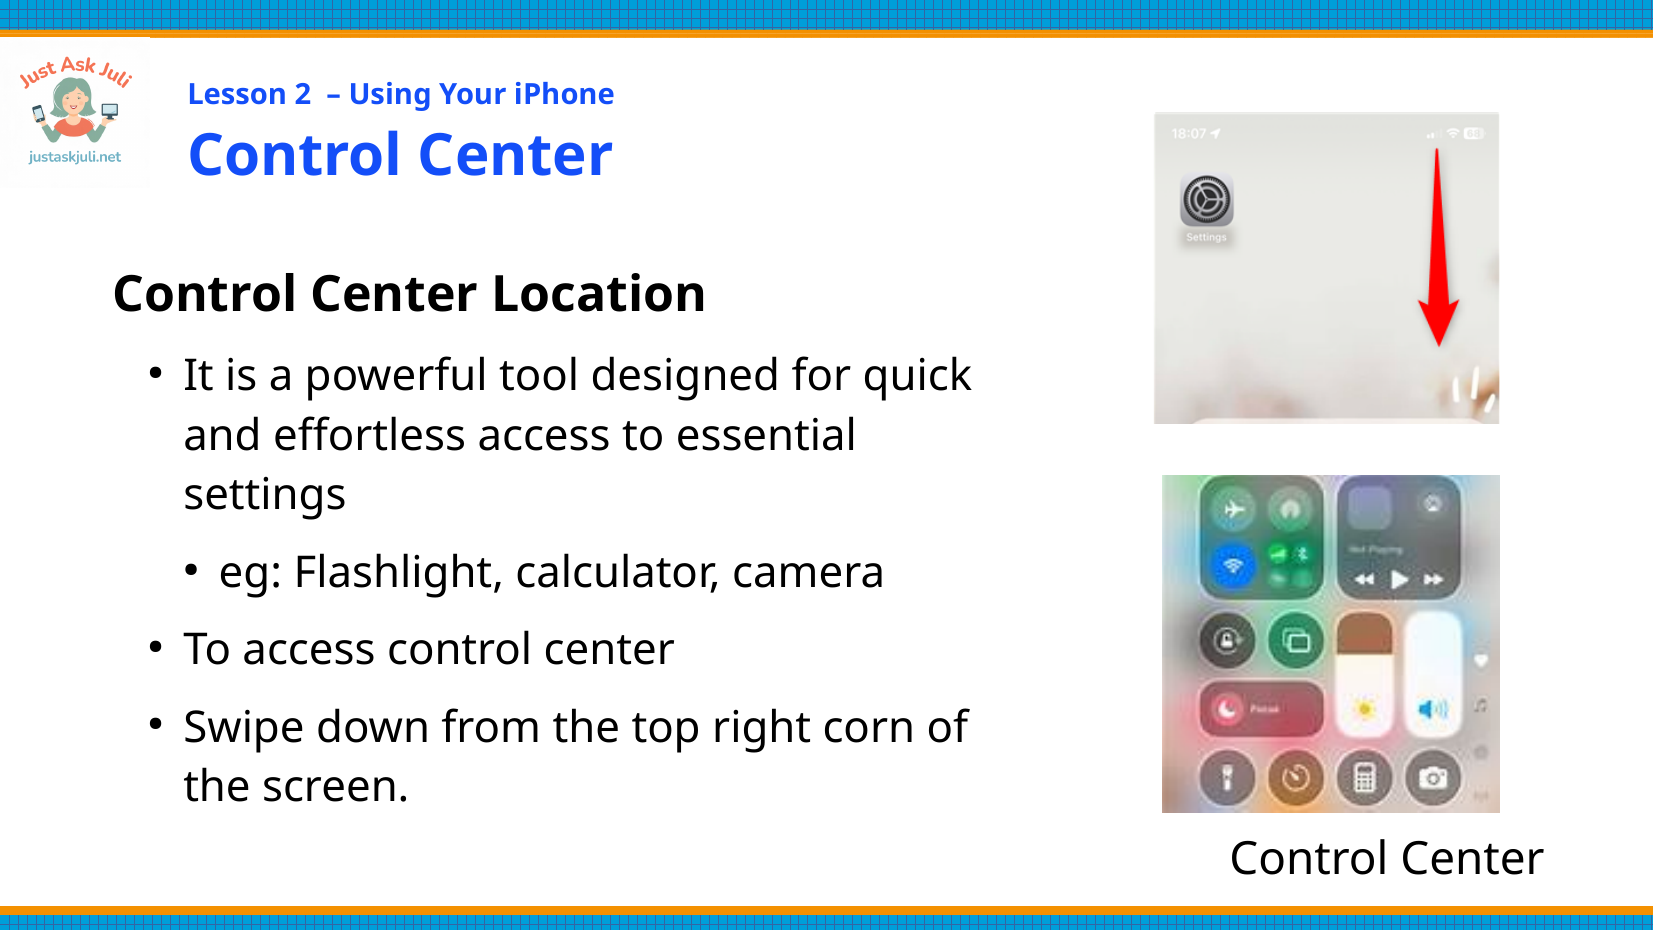

Lesson 2 – Using Your iPhone
Control Center
Control Center Location
It is a powerful tool designed for quick and effortless access to essential settings
eg: Flashlight, calculator, camera
To access control center
Swipe down from the top right corn of the screen.
Control Center